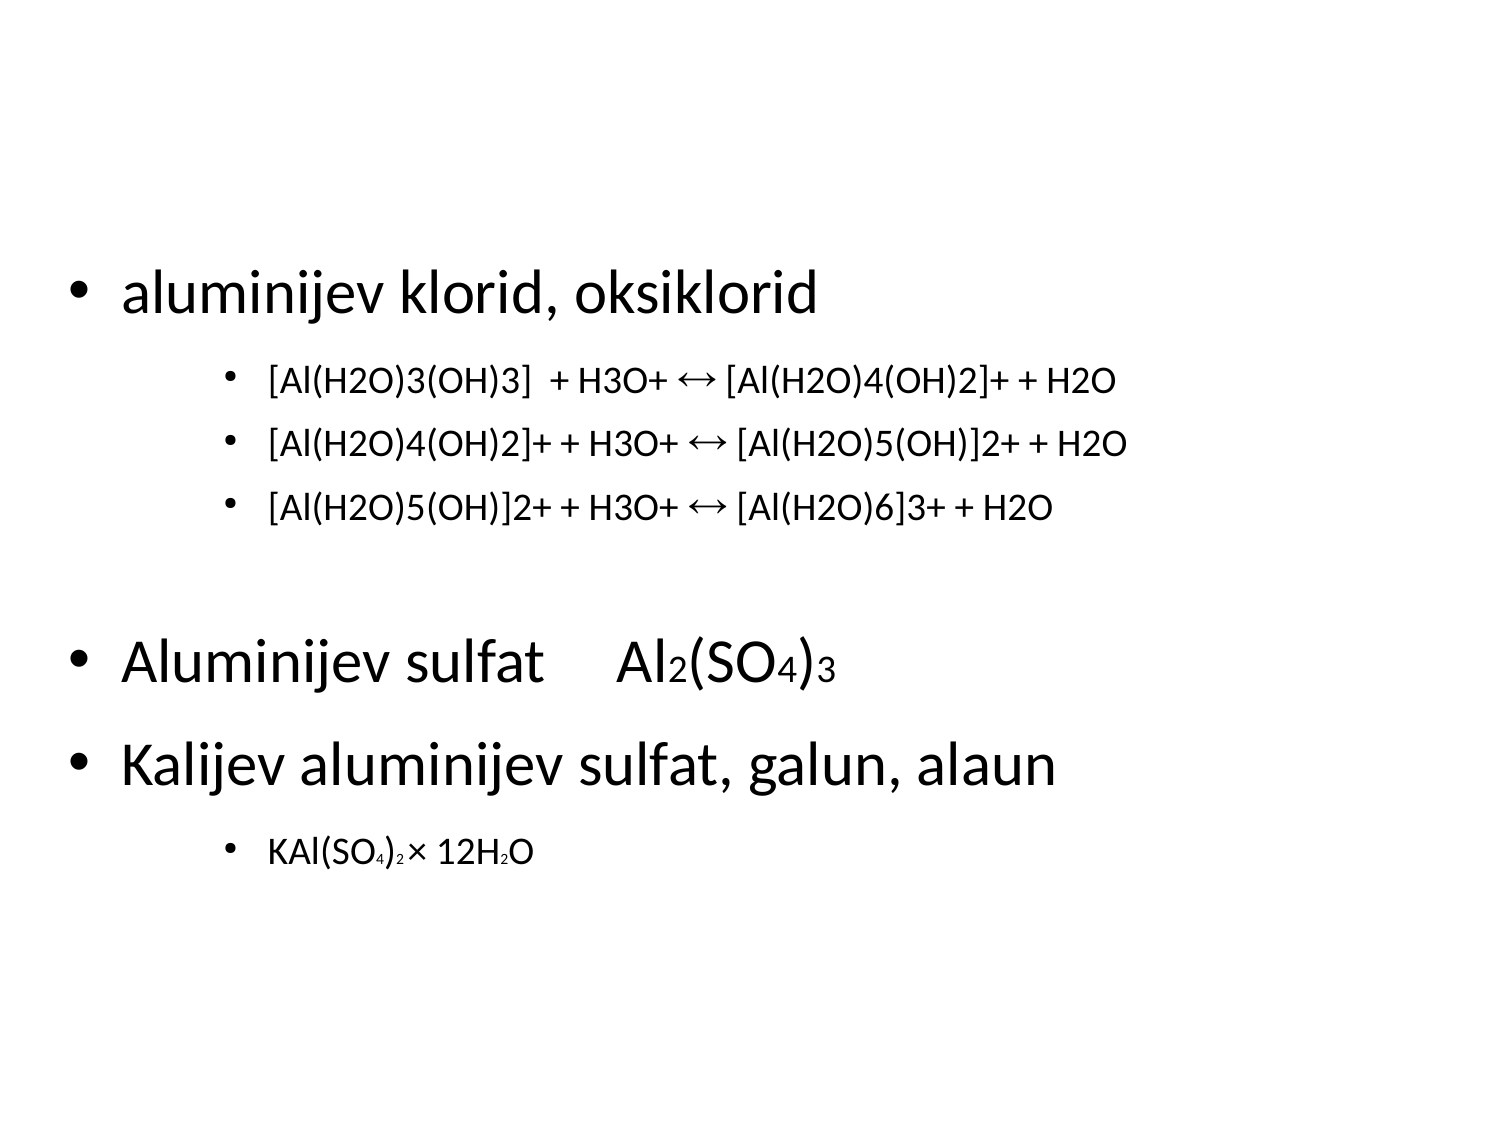

# aluminijev klorid, oksiklorid
[Al(H2O)3(OH)3] + H3O+  [Al(H2O)4(OH)2]+ + H2O
[Al(H2O)4(OH)2]+ + H3O+  [Al(H2O)5(OH)]2+ + H2O
[Al(H2O)5(OH)]2+ + H3O+  [Al(H2O)6]3+ + H2O
Aluminijev sulfat Al2(SO4)3
Kalijev aluminijev sulfat, galun, alaun
KAl(SO4)2 × 12H2O